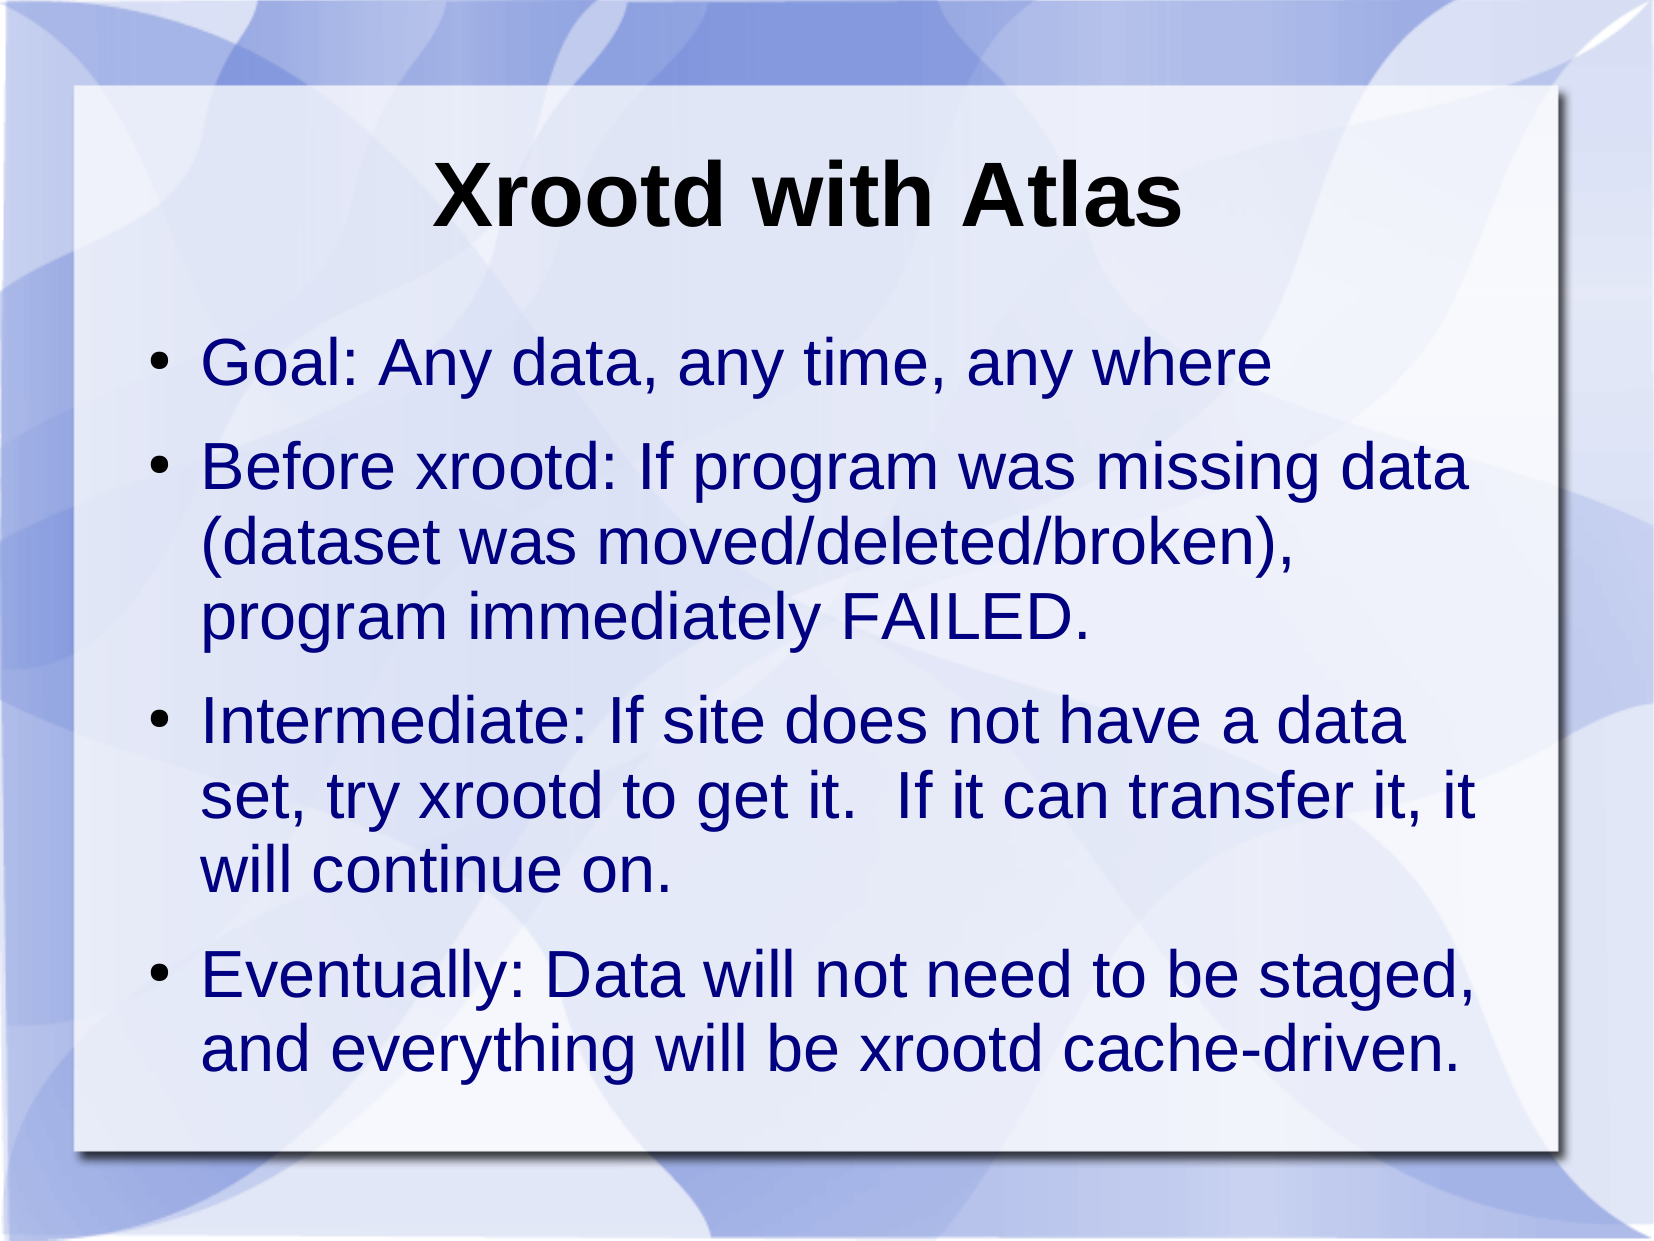

# Xrootd with Atlas
Goal: Any data, any time, any where
Before xrootd: If program was missing data (dataset was moved/deleted/broken), program immediately FAILED.
Intermediate: If site does not have a data set, try xrootd to get it. If it can transfer it, it will continue on.
Eventually: Data will not need to be staged, and everything will be xrootd cache-driven.